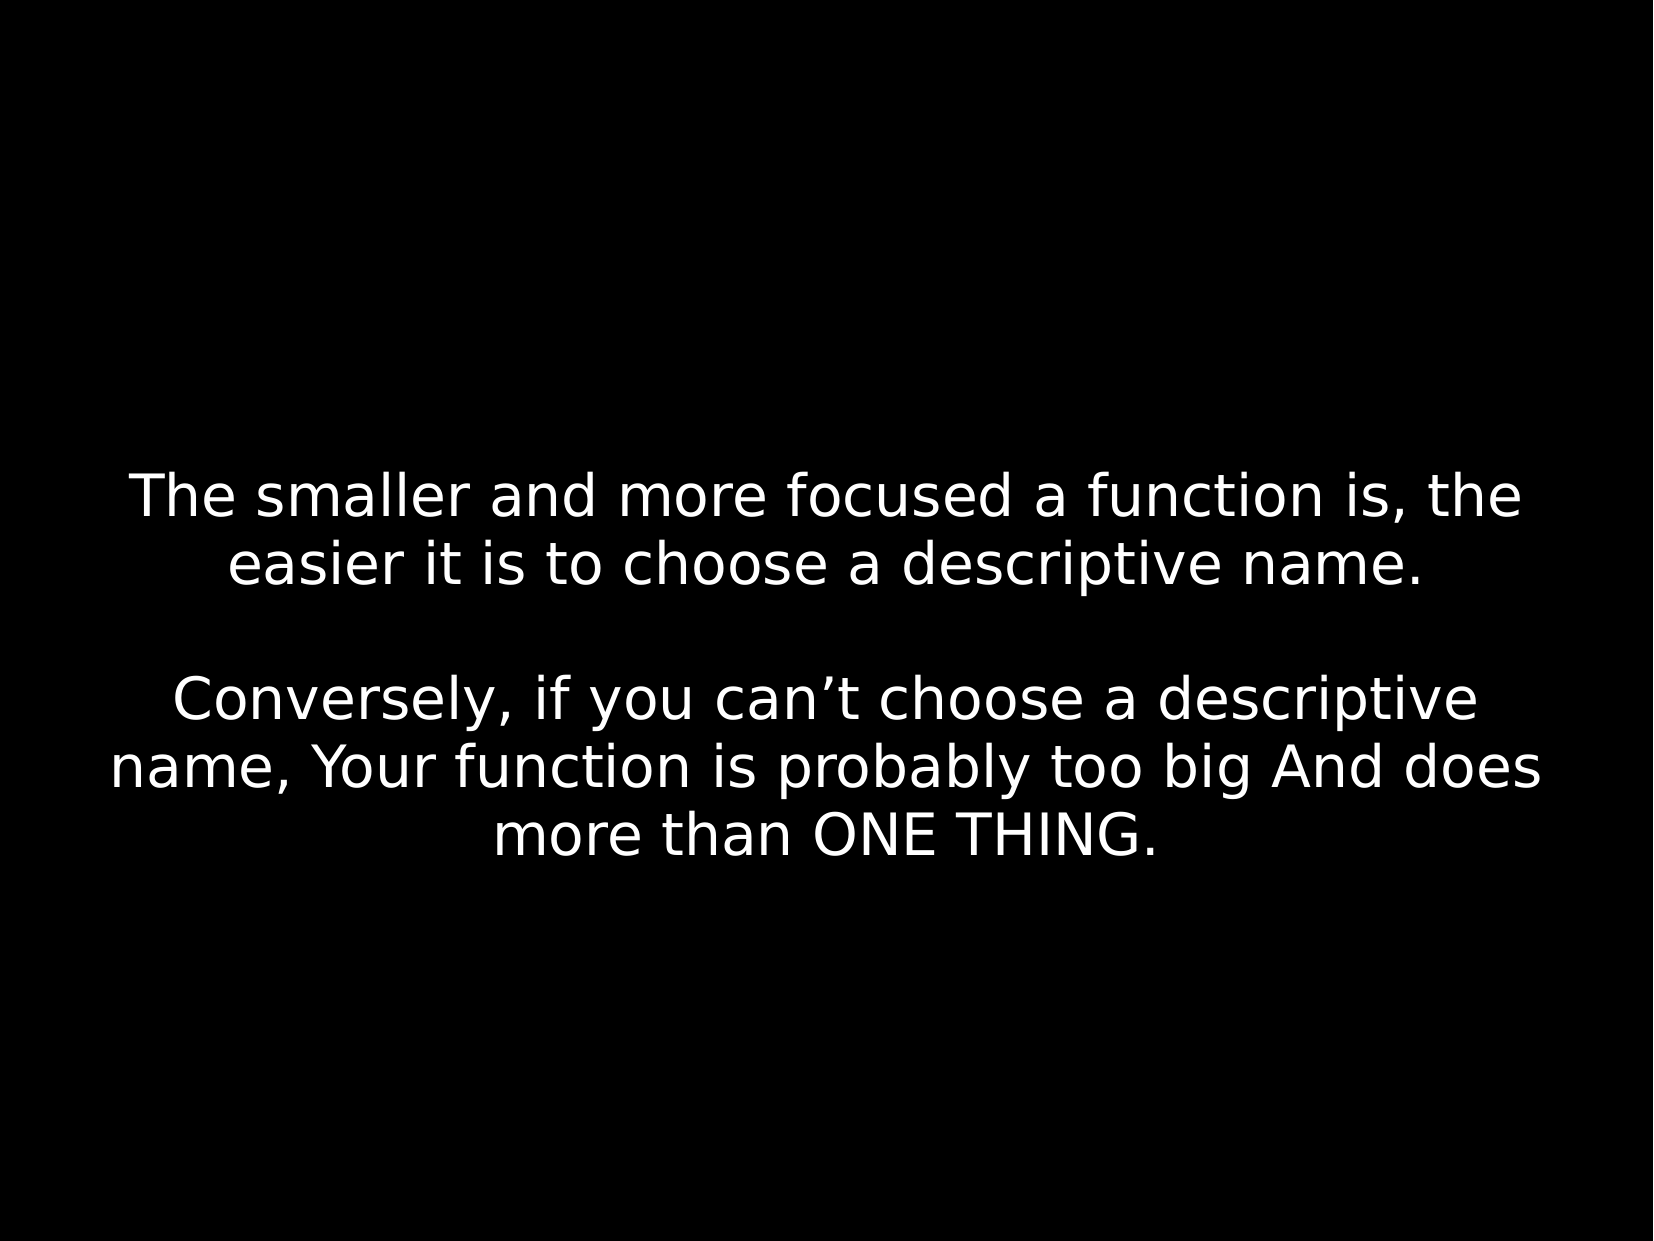

# The smaller and more focused a function is, the easier it is to choose a descriptive name.
Conversely, if you can’t choose a descriptive name, Your function is probably too big And does more than ONE THING.